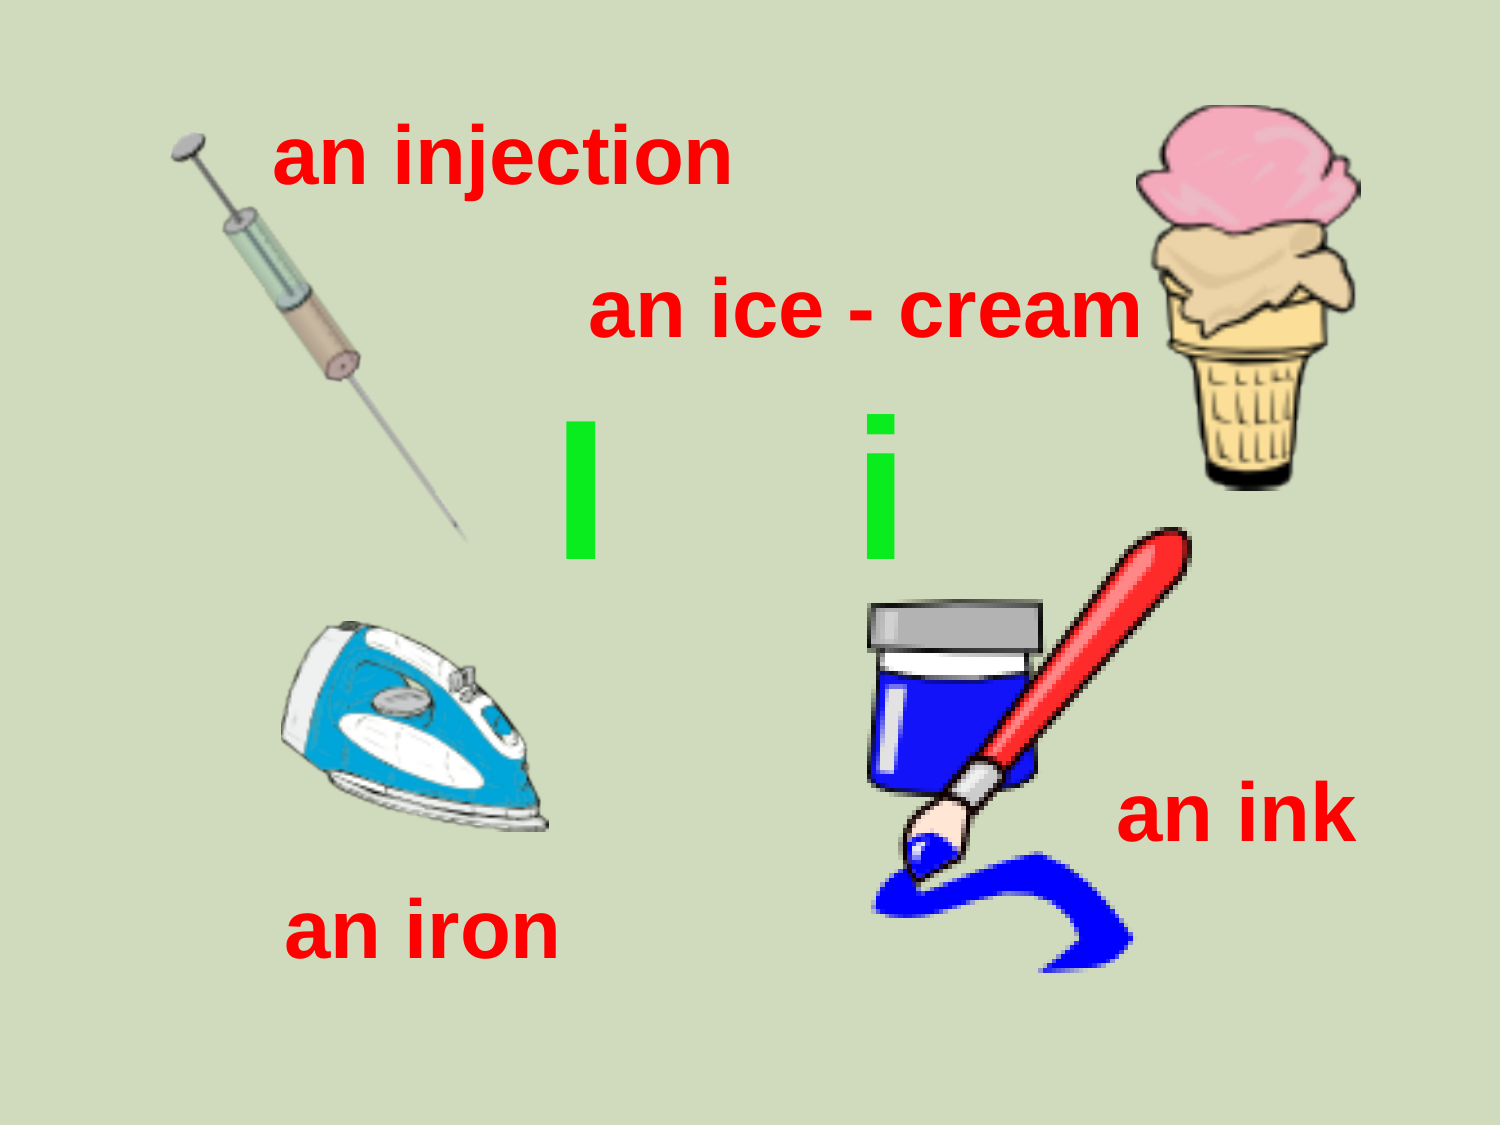

an injection
an ice - cream
I 	i
an ink
an iron